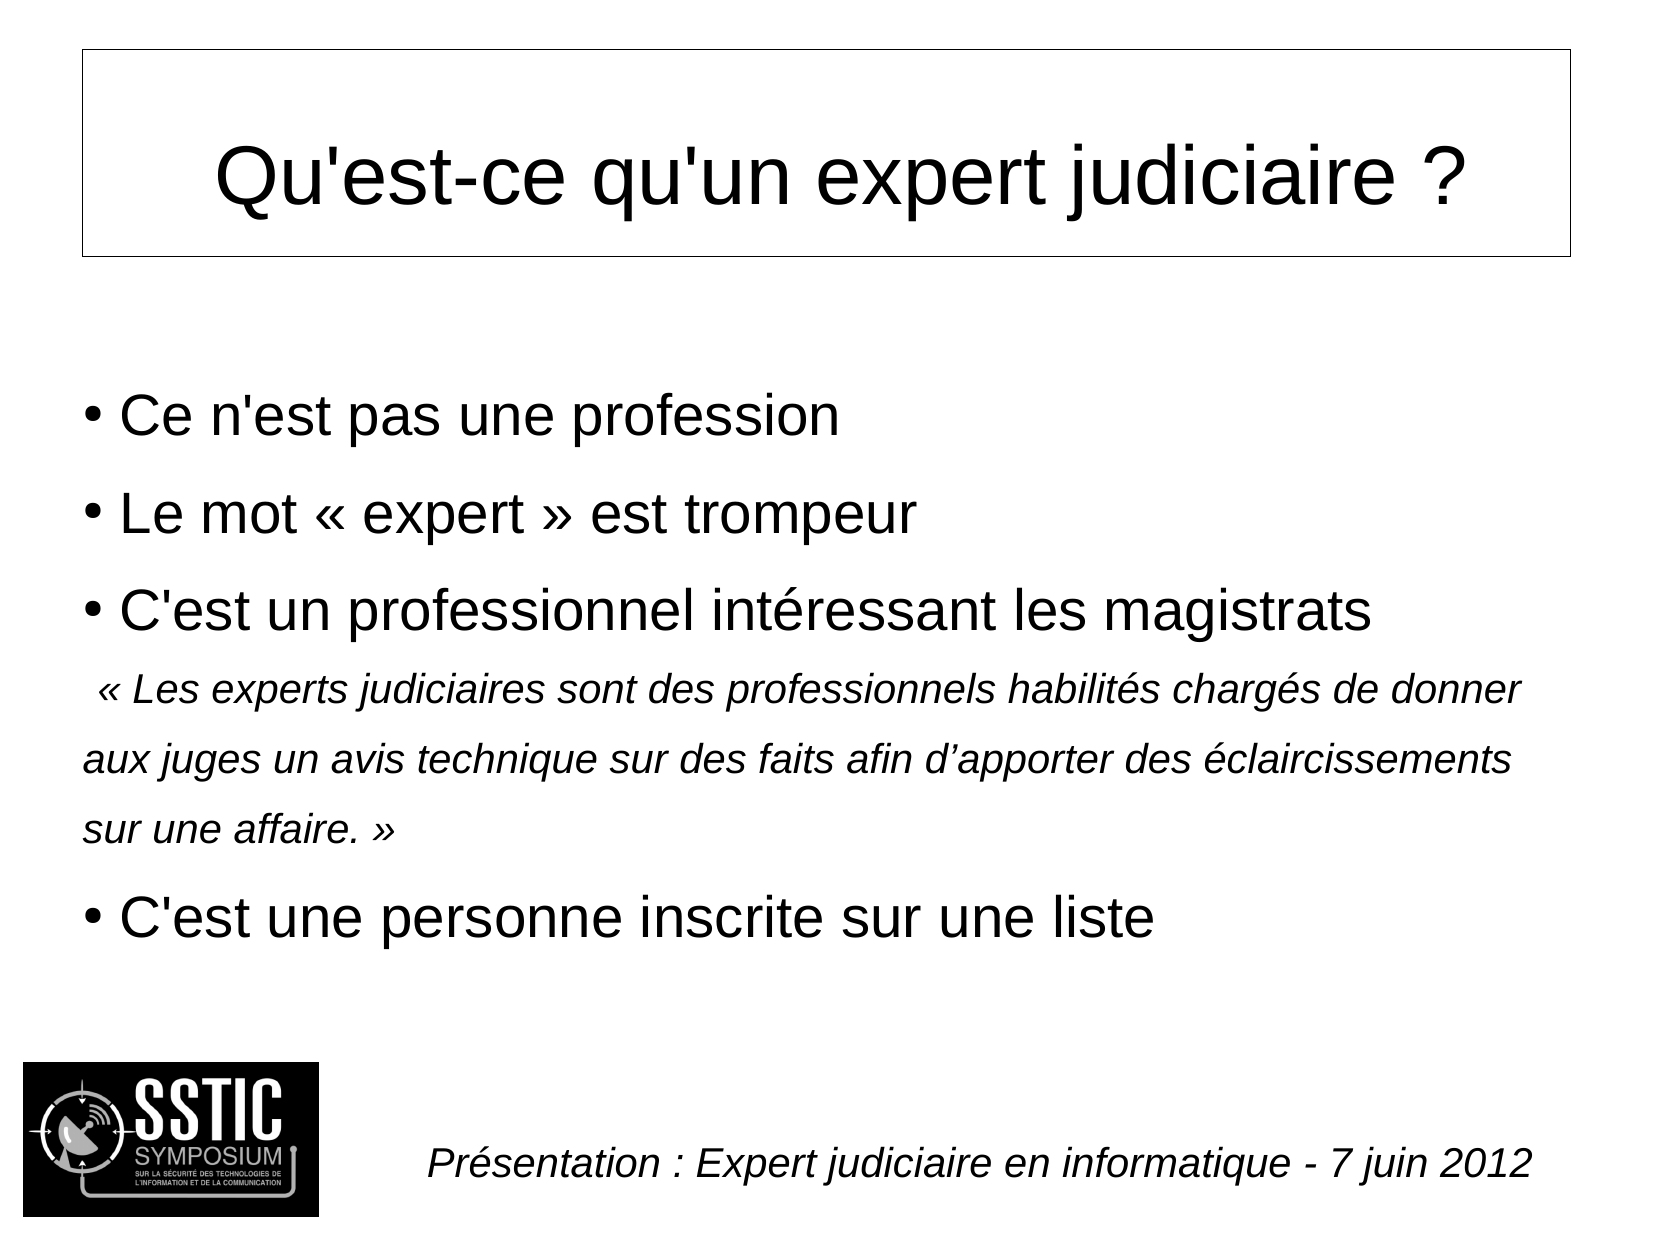

# Qu'est-ce qu'un expert judiciaire ?
 Ce n'est pas une profession
 Le mot « expert » est trompeur
 C'est un professionnel intéressant les magistrats
« Les experts judiciaires sont des professionnels habilités chargés de donner aux juges un avis technique sur des faits afin d’apporter des éclaircissements sur une affaire. »
 C'est une personne inscrite sur une liste
Présentation : Expert judiciaire en informatique - 7 juin 2012